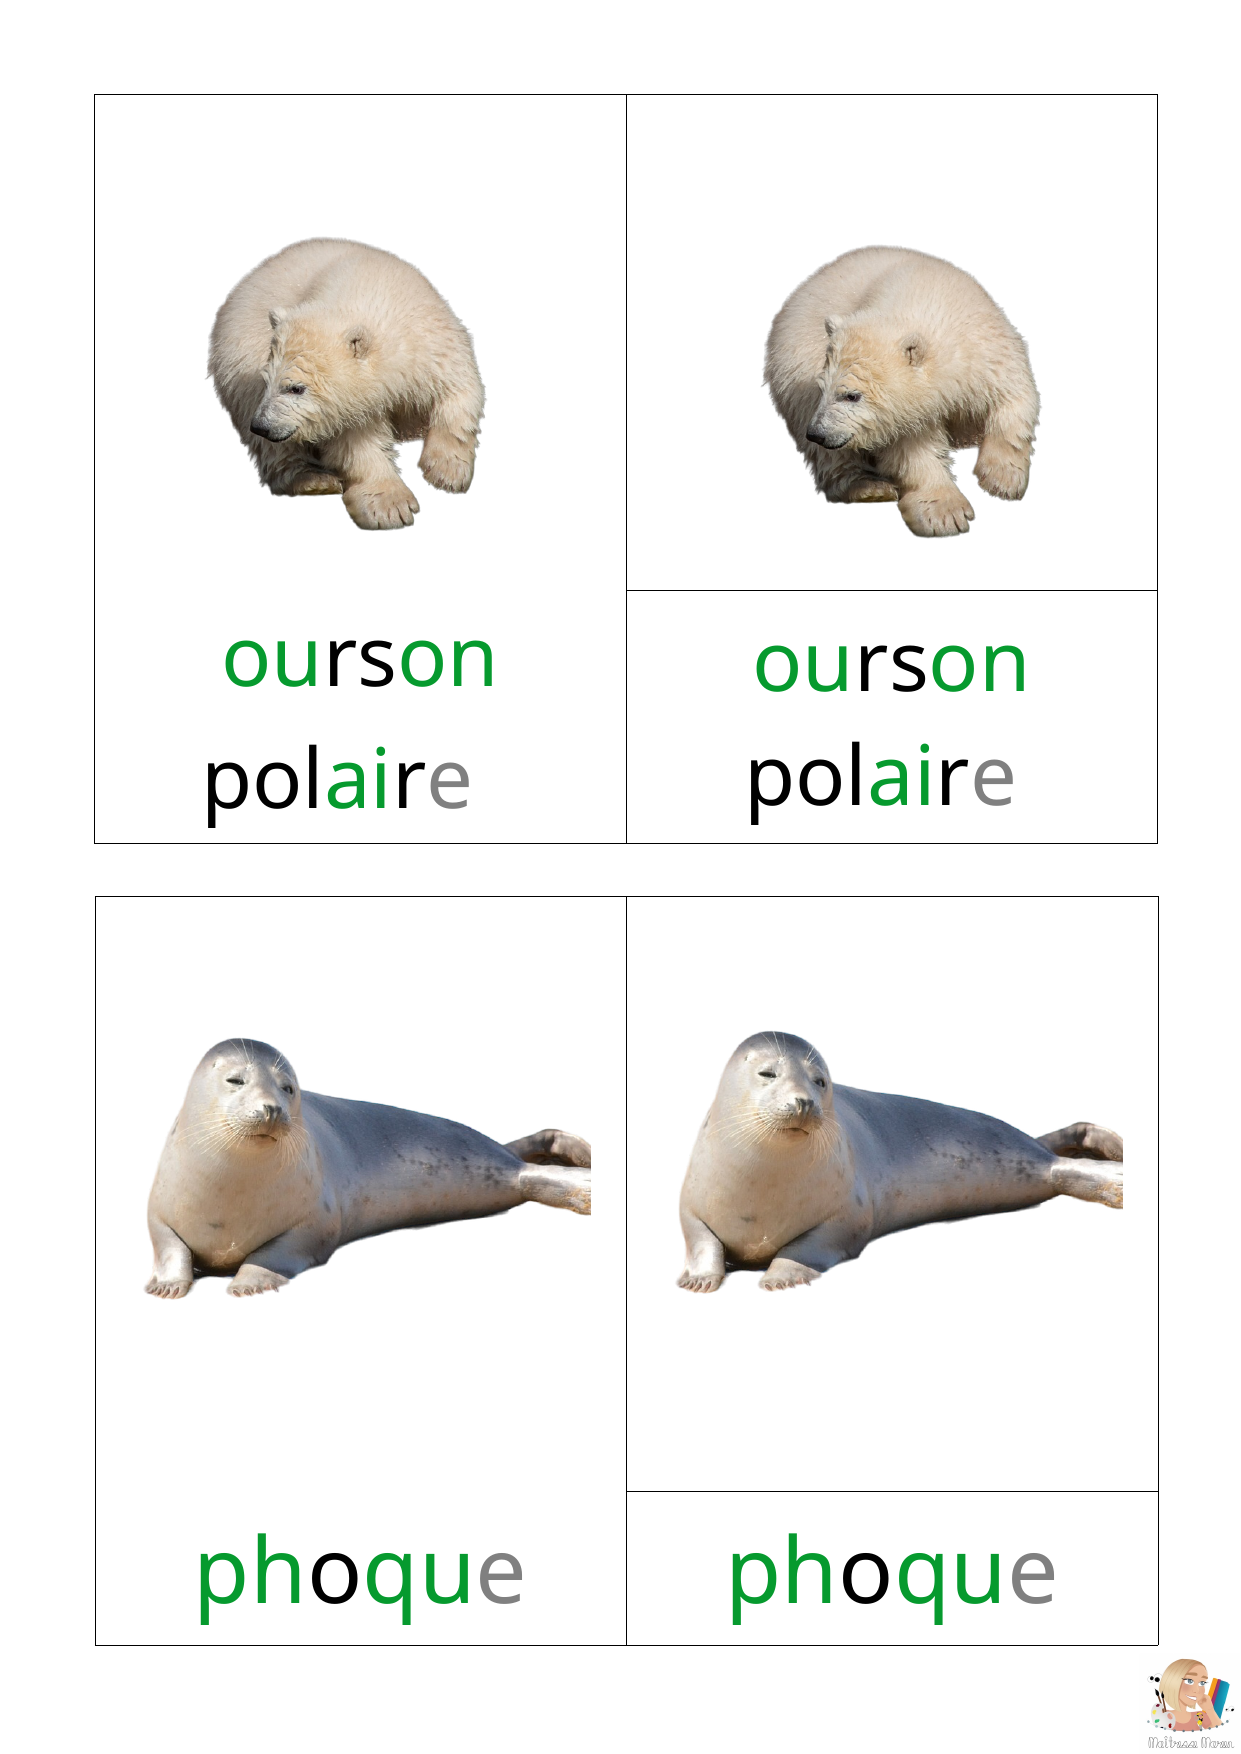

| | |
| --- | --- |
| ourson polaire | ourson polaire |
| | |
| --- | --- |
| phoque | phoque |